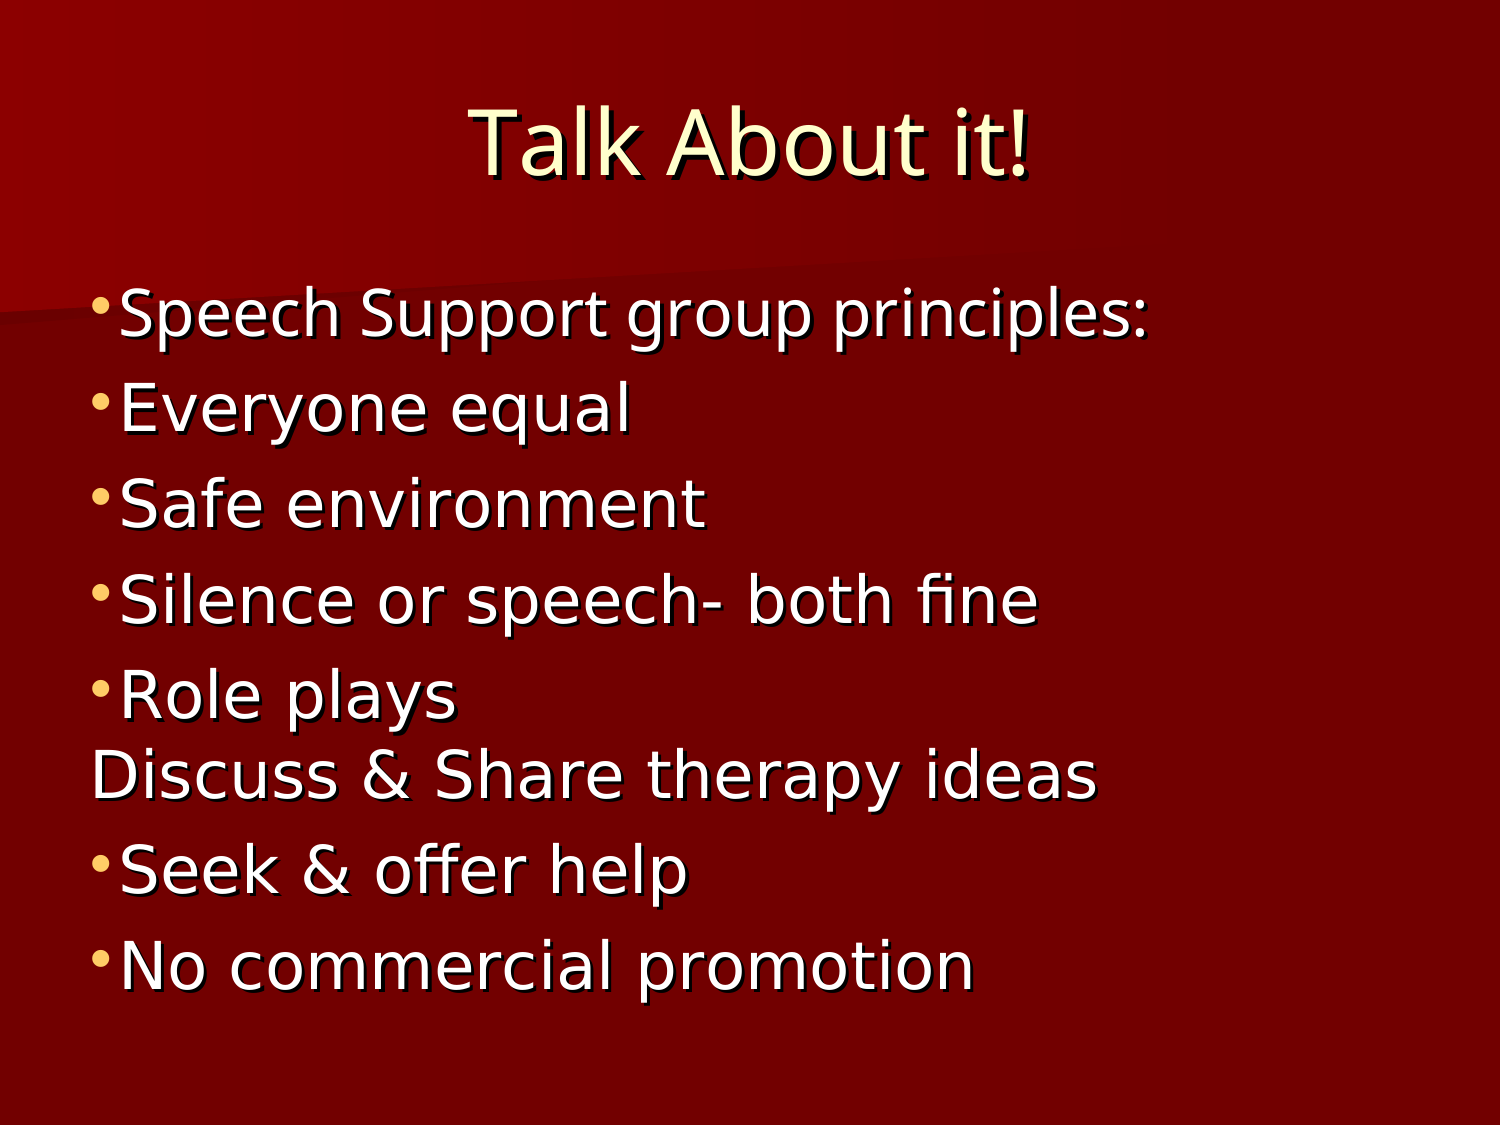

# Talk About it!
Speech Support group principles:
Everyone equal
Safe environment
Silence or speech- both fine
Role plays
Discuss & Share therapy ideas
Seek & offer help
No commercial promotion